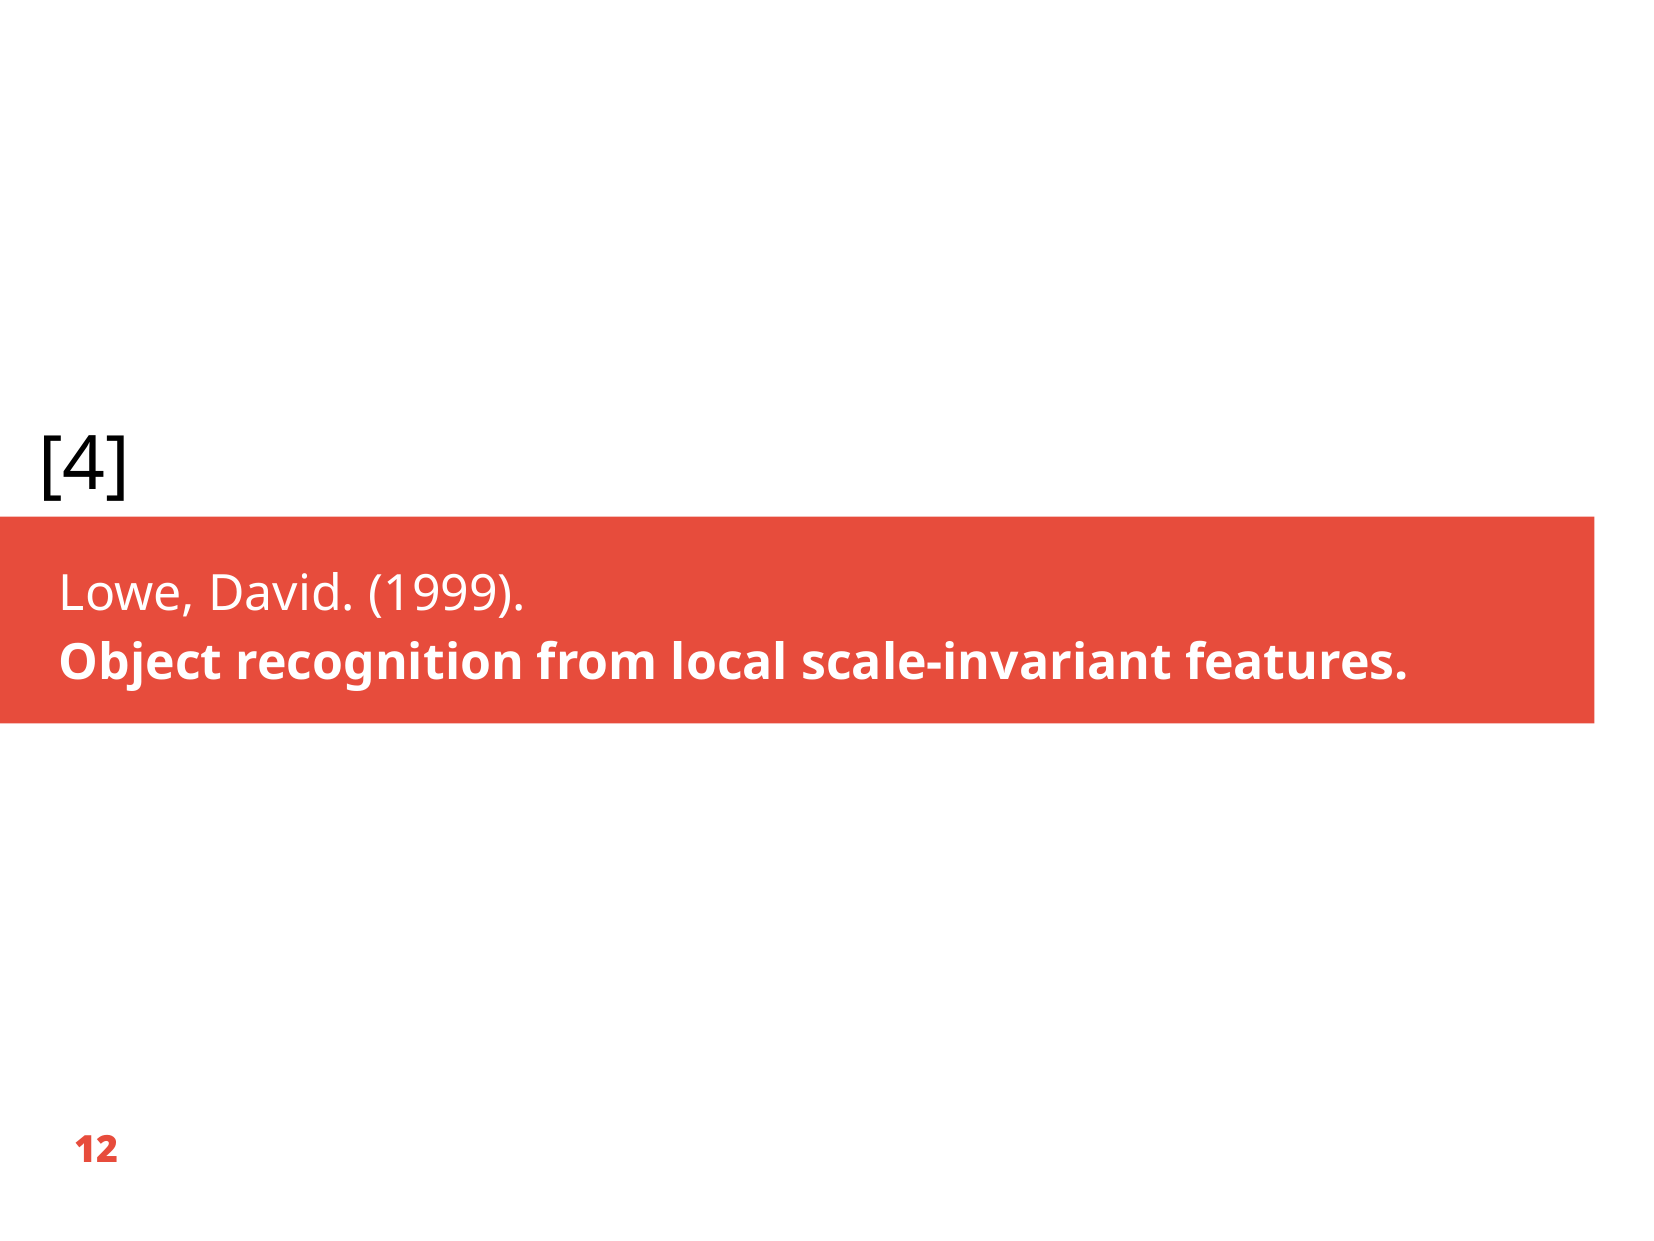

[4]
# Lowe, David. (1999). Object recognition from local scale-invariant features.
12